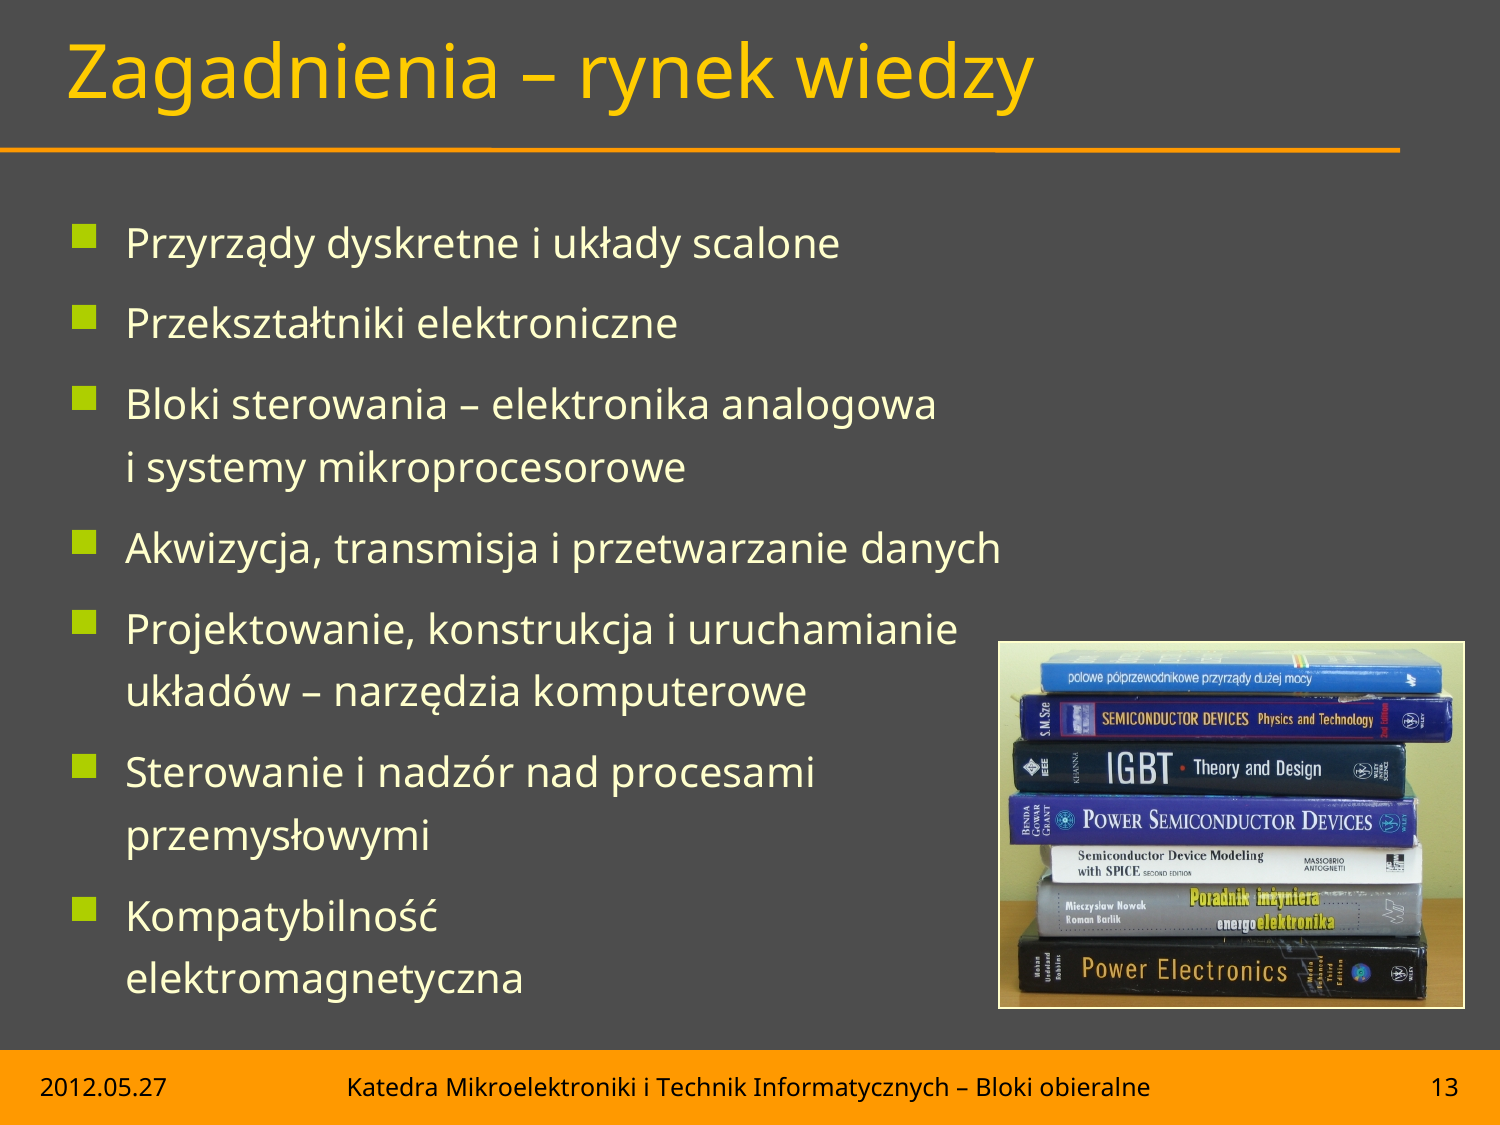

# Zagadnienia – rynek wiedzy
Przyrządy dyskretne i układy scalone
Przekształtniki elektroniczne
Bloki sterowania – elektronika analogowa
i systemy mikroprocesorowe
Akwizycja, transmisja i przetwarzanie danych
Projektowanie, konstrukcja i uruchamianie
układów – narzędzia komputerowe
Sterowanie i nadzór nad procesami
przemysłowymi
Kompatybilność
elektromagnetyczna
20.05.2010
Katedra Mikroelektroniki i Technik Informatycznych – Bloki obieralne
13